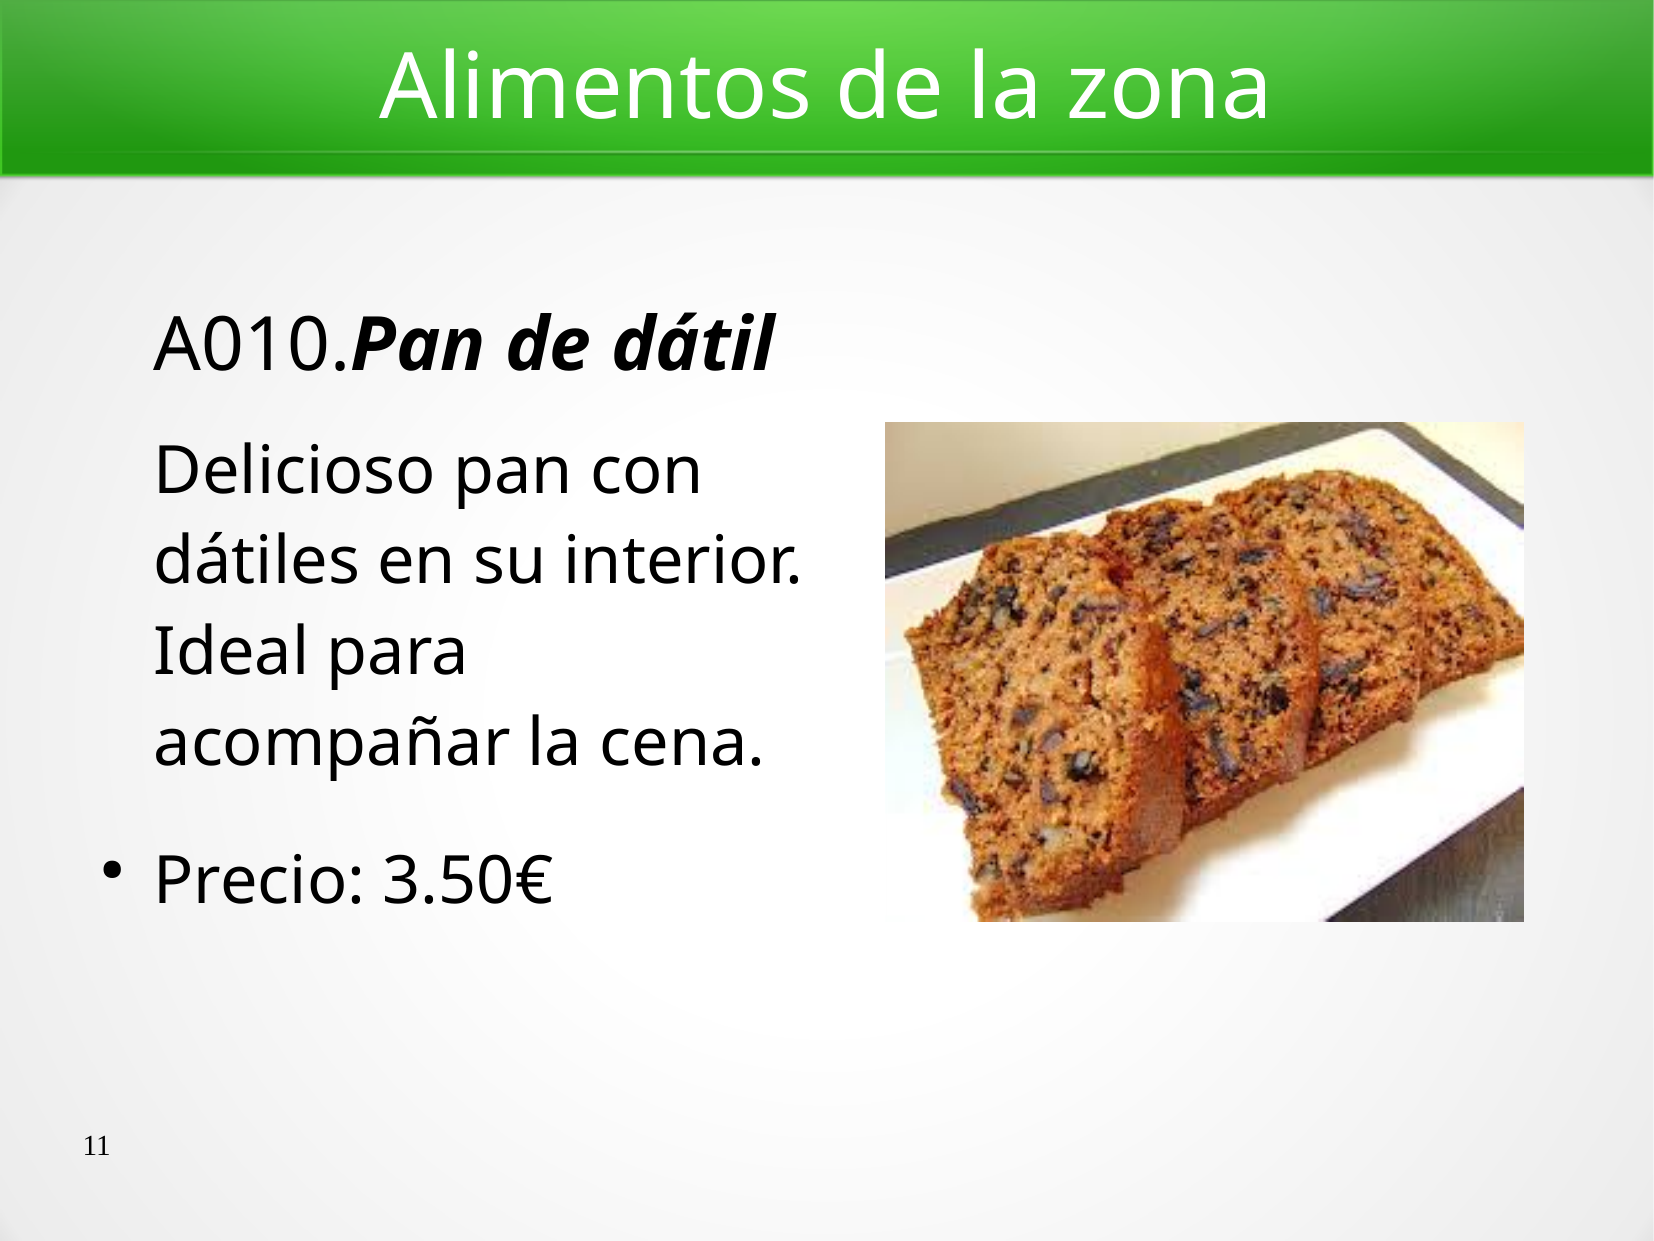

# Alimentos de la zona
A010.Pan de dátil
Delicioso pan con dátiles en su interior. Ideal para acompañar la cena.
Precio: 3.50€
11